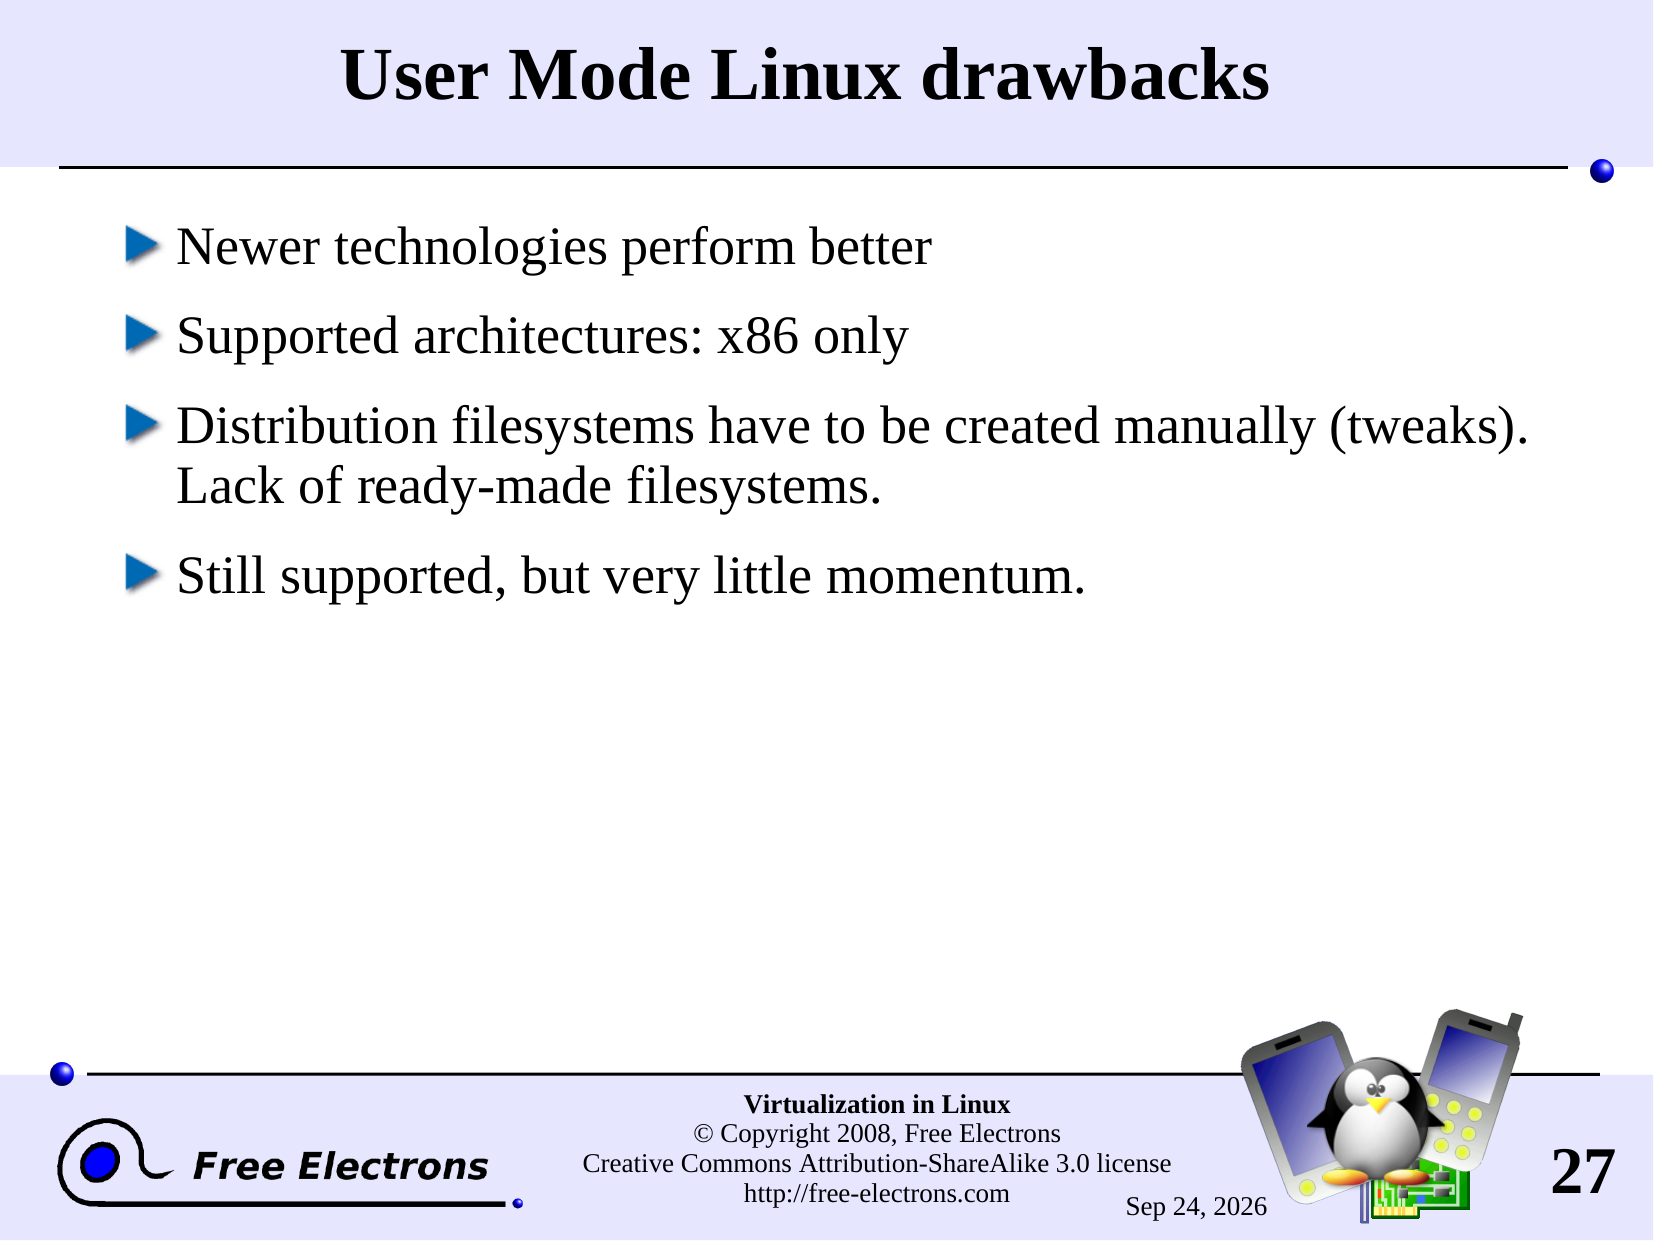

# User Mode Linux drawbacks
Newer technologies perform better
Supported architectures: x86 only
Distribution filesystems have to be created manually (tweaks).
Lack of ready-made filesystems.
Still supported, but very little momentum.